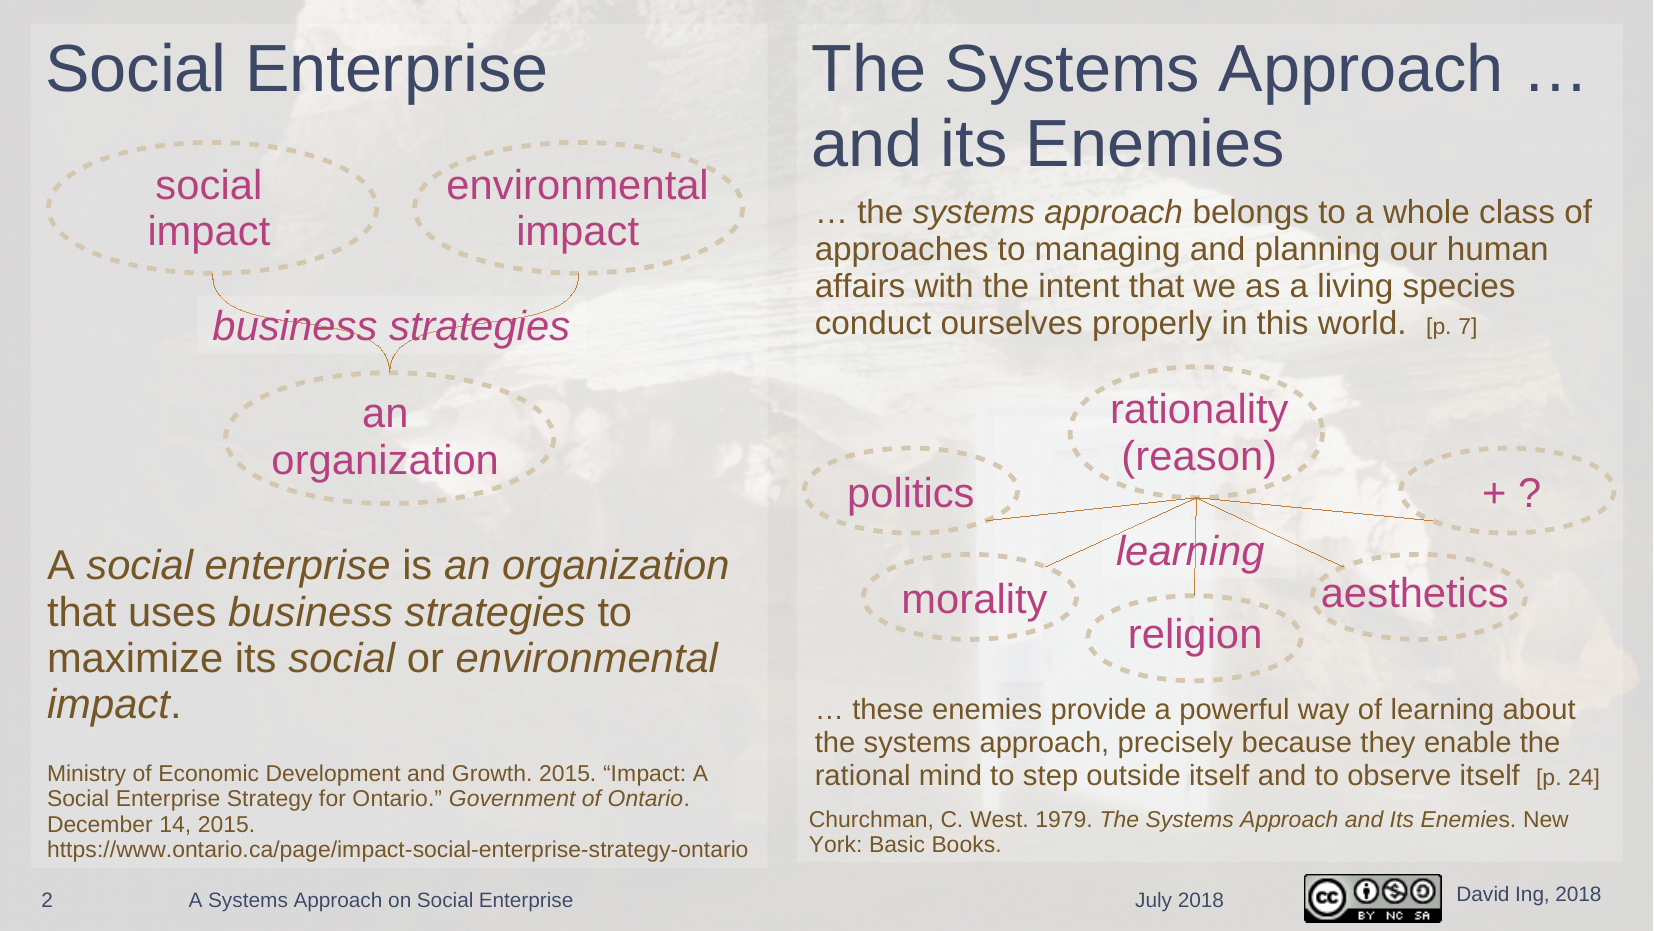

Social Enterprise
environmental
impact
social
impact
business strategies
an
organization
A social enterprise is an organization that uses business strategies to maximize its social or environmental impact.
Ministry of Economic Development and Growth. 2015. “Impact: A Social Enterprise Strategy for Ontario.” Government of Ontario. December 14, 2015. https://www.ontario.ca/page/impact-social-enterprise-strategy-ontario
The Systems Approach … and its Enemies
… the systems approach belongs to a whole class of approaches to managing and planning our human affairs with the intent that we as a living species conduct ourselves properly in this world. [p. 7]
rationality (reason)
+ ?
politics
learning
aesthetics
morality
religion
… these enemies provide a powerful way of learning about the systems approach, precisely because they enable the rational mind to step outside itself and to observe itself [p. 24]
Churchman, C. West. 1979. The Systems Approach and Its Enemies. New York: Basic Books.
A Systems Approach on Social Enterprise
July 2018